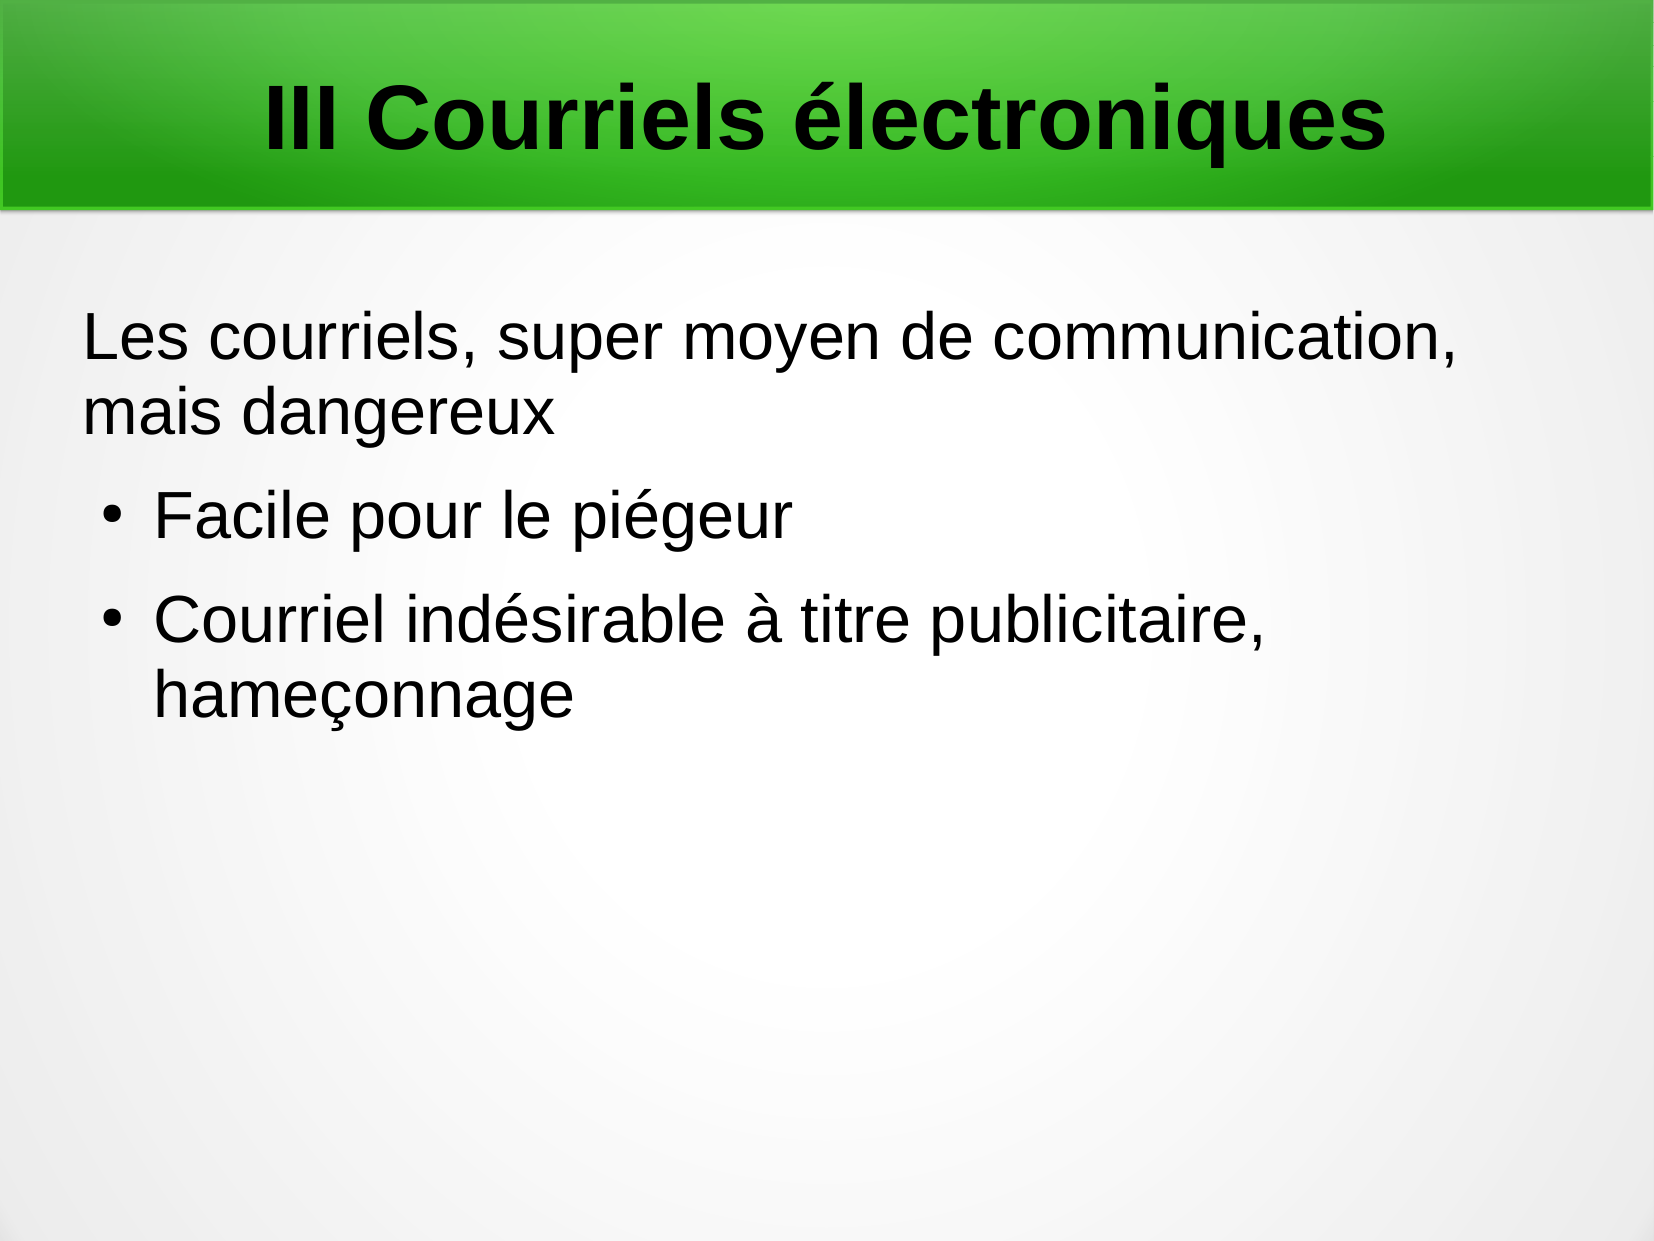

# III Courriels électroniques
Les courriels, super moyen de communication, mais dangereux
Facile pour le piégeur
Courriel indésirable à titre publicitaire, hameçonnage